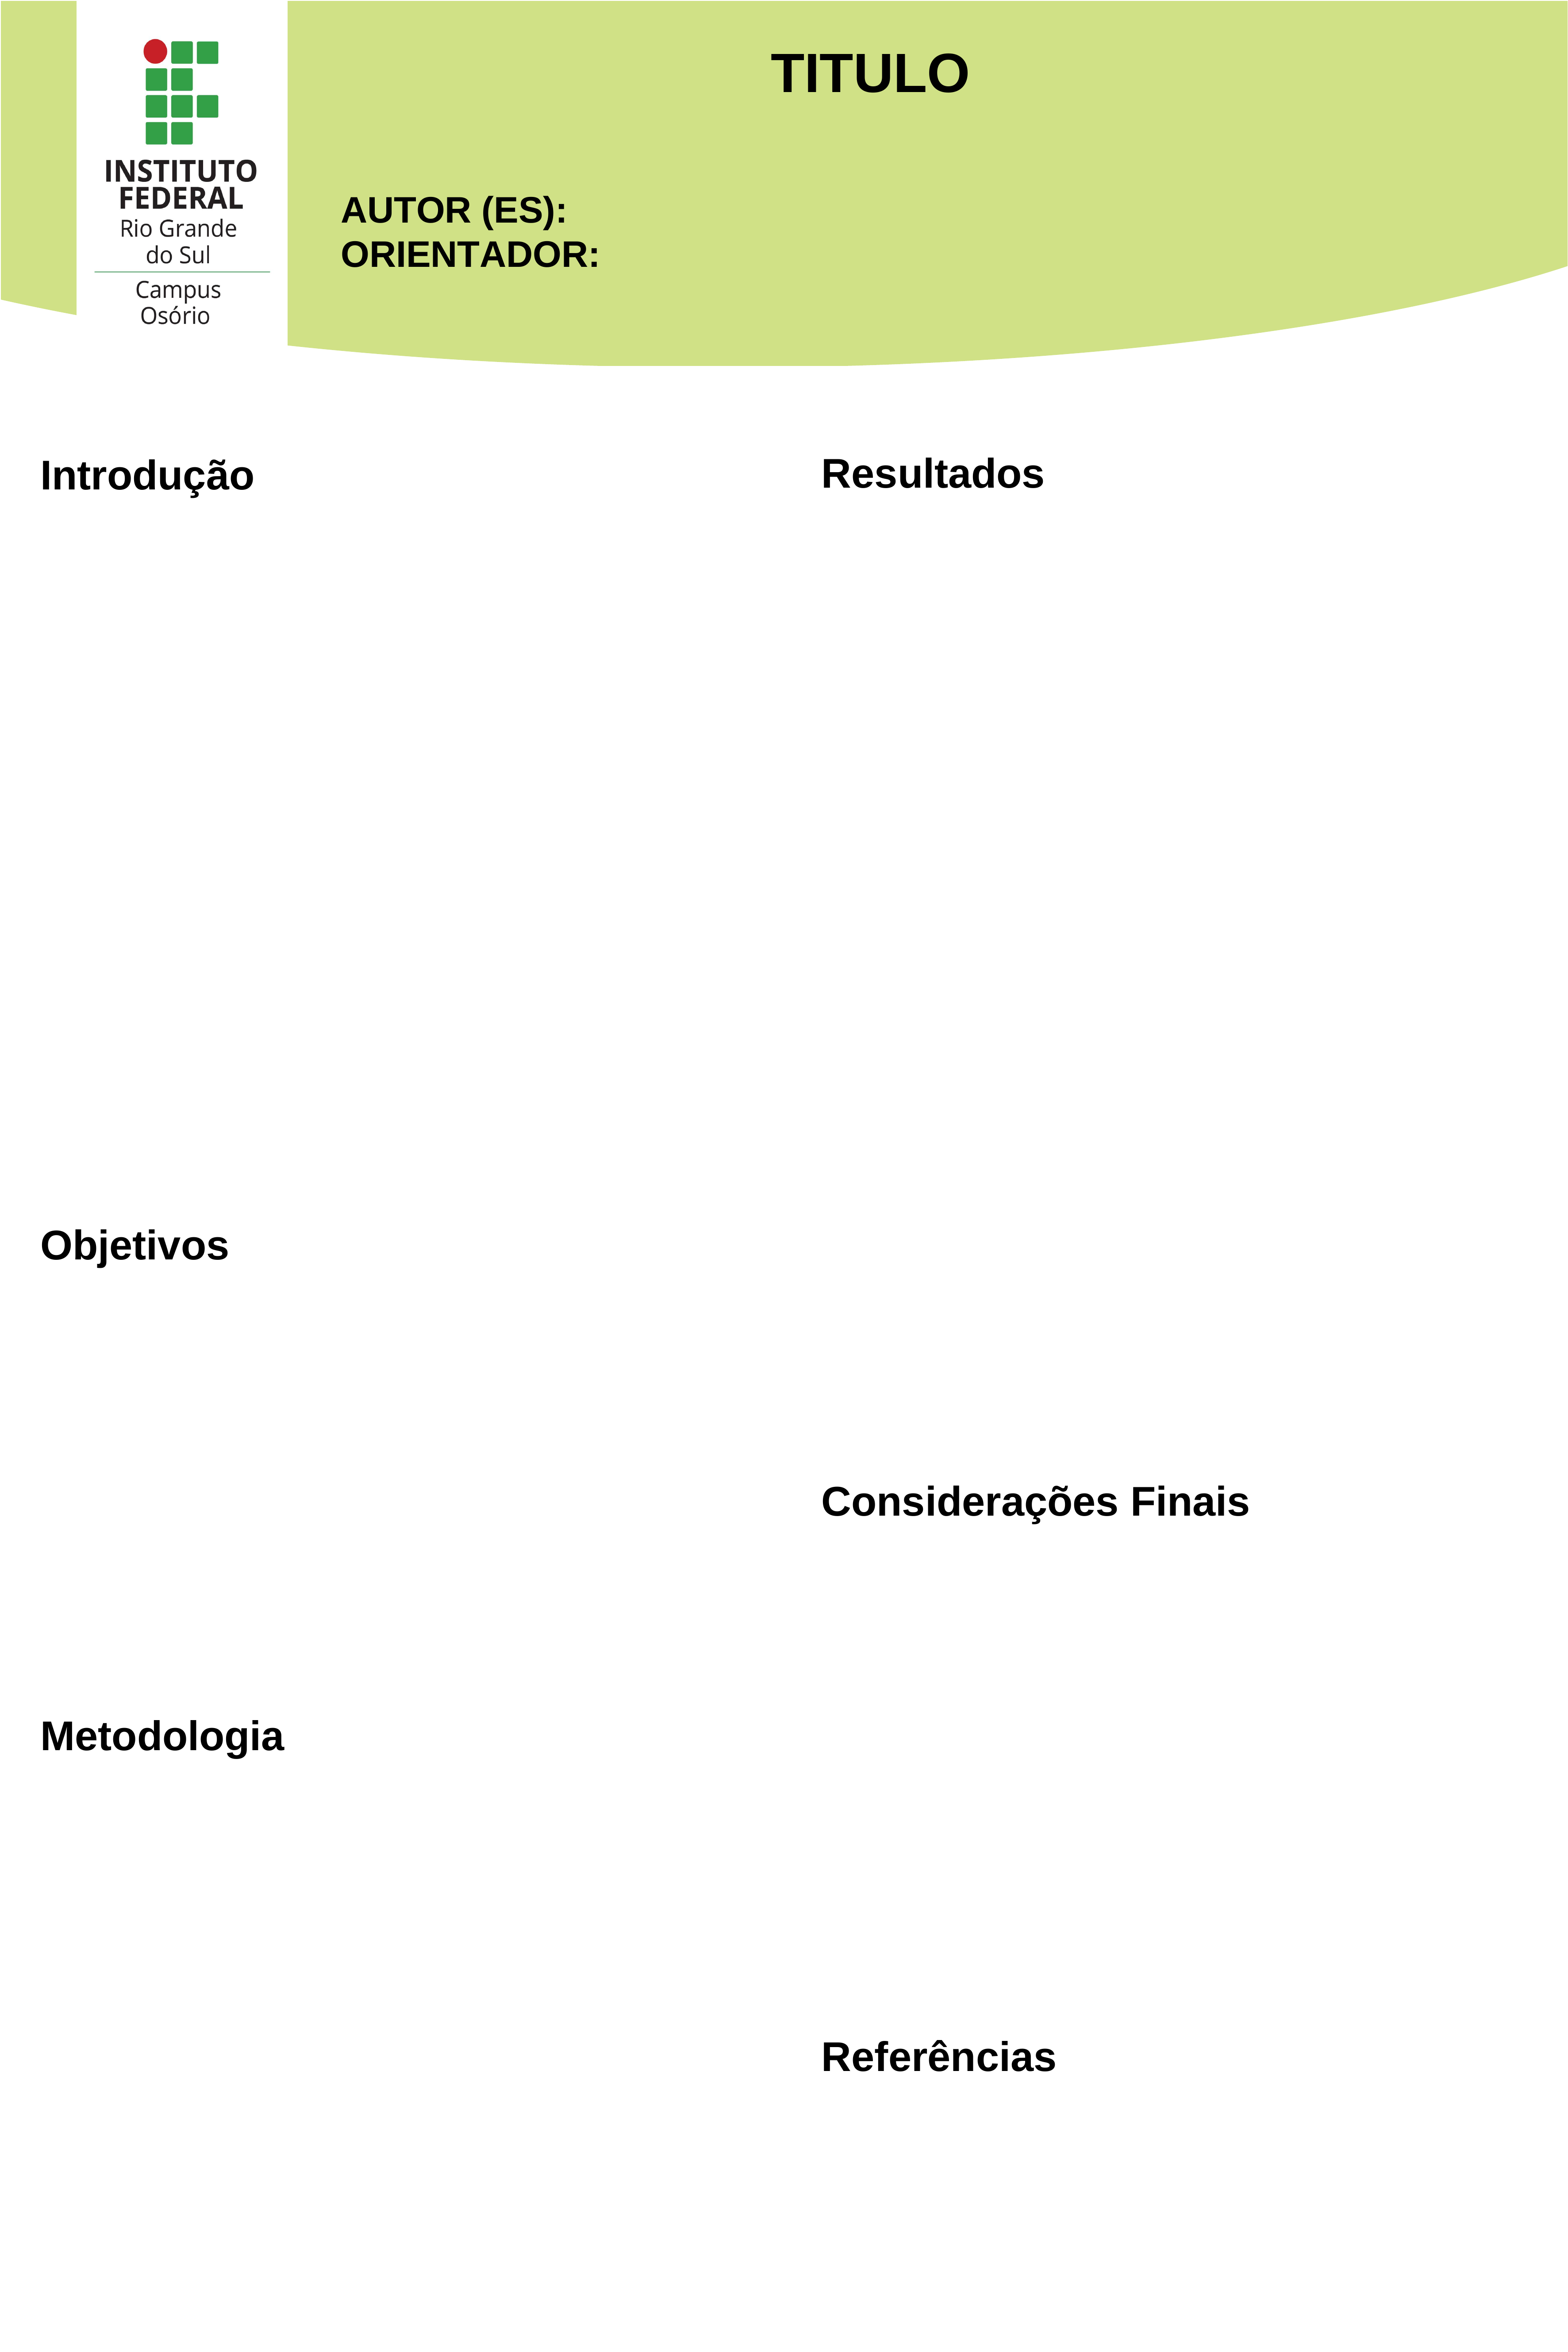

TITULO
AUTOR (ES):
ORIENTADOR:
Resultados
Considerações Finais
Referências
Introdução
Objetivos
Metodologia